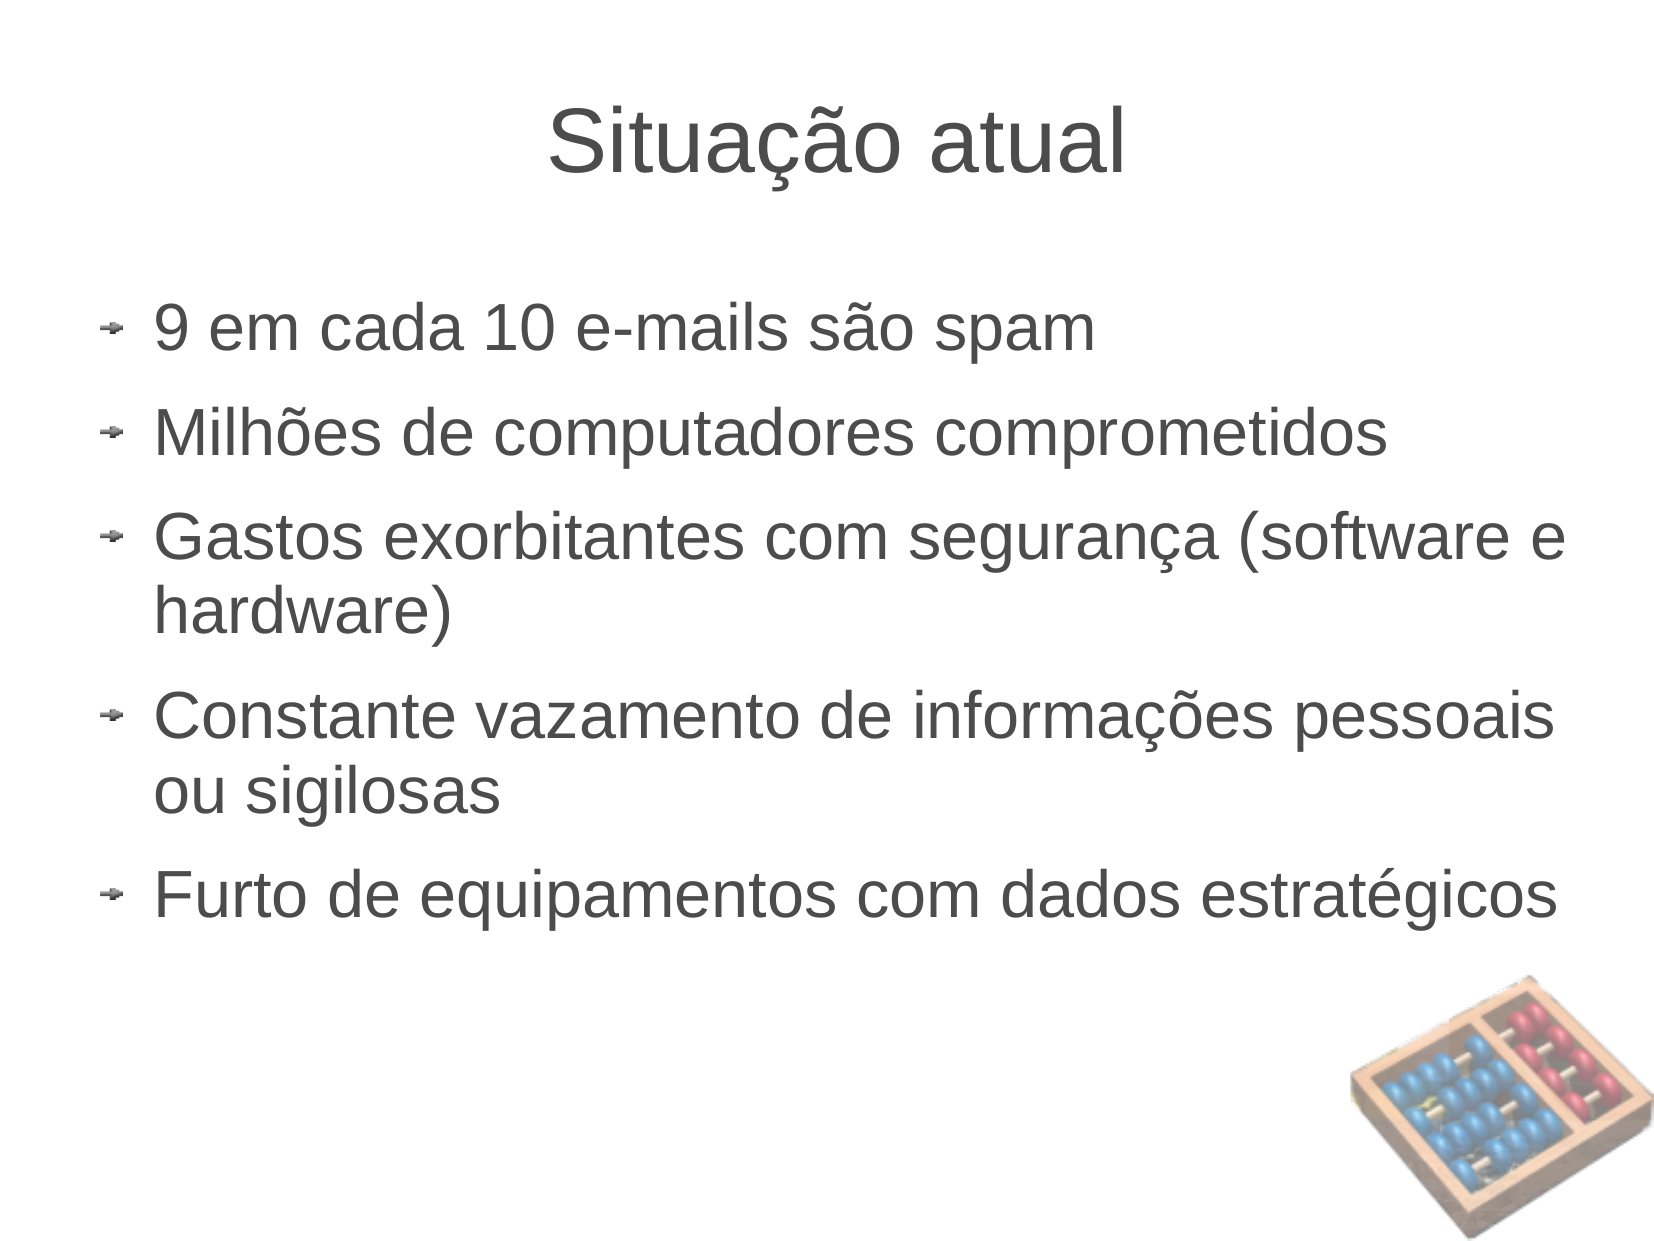

# Situação atual
9 em cada 10 e-mails são spam
Milhões de computadores comprometidos
Gastos exorbitantes com segurança (software e hardware)
Constante vazamento de informações pessoais ou sigilosas
Furto de equipamentos com dados estratégicos